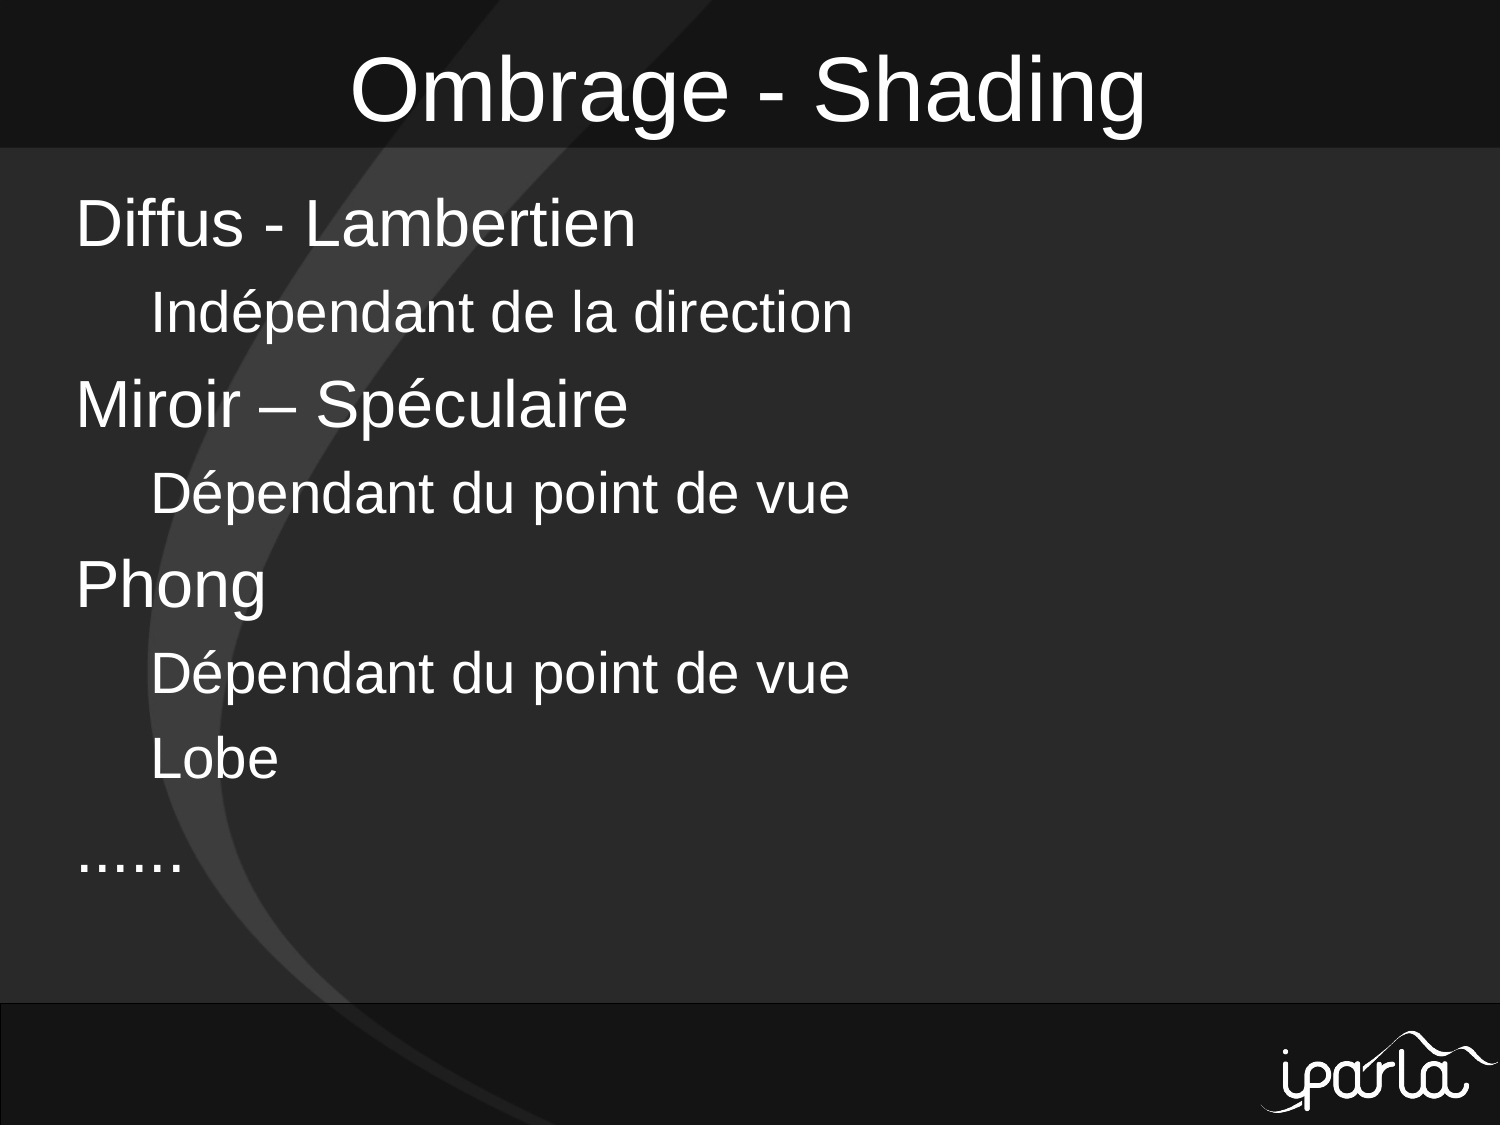

# Ombrage - Shading
Diffus - Lambertien
Indépendant de la direction
Miroir – Spéculaire
Dépendant du point de vue
Phong
Dépendant du point de vue
Lobe
......